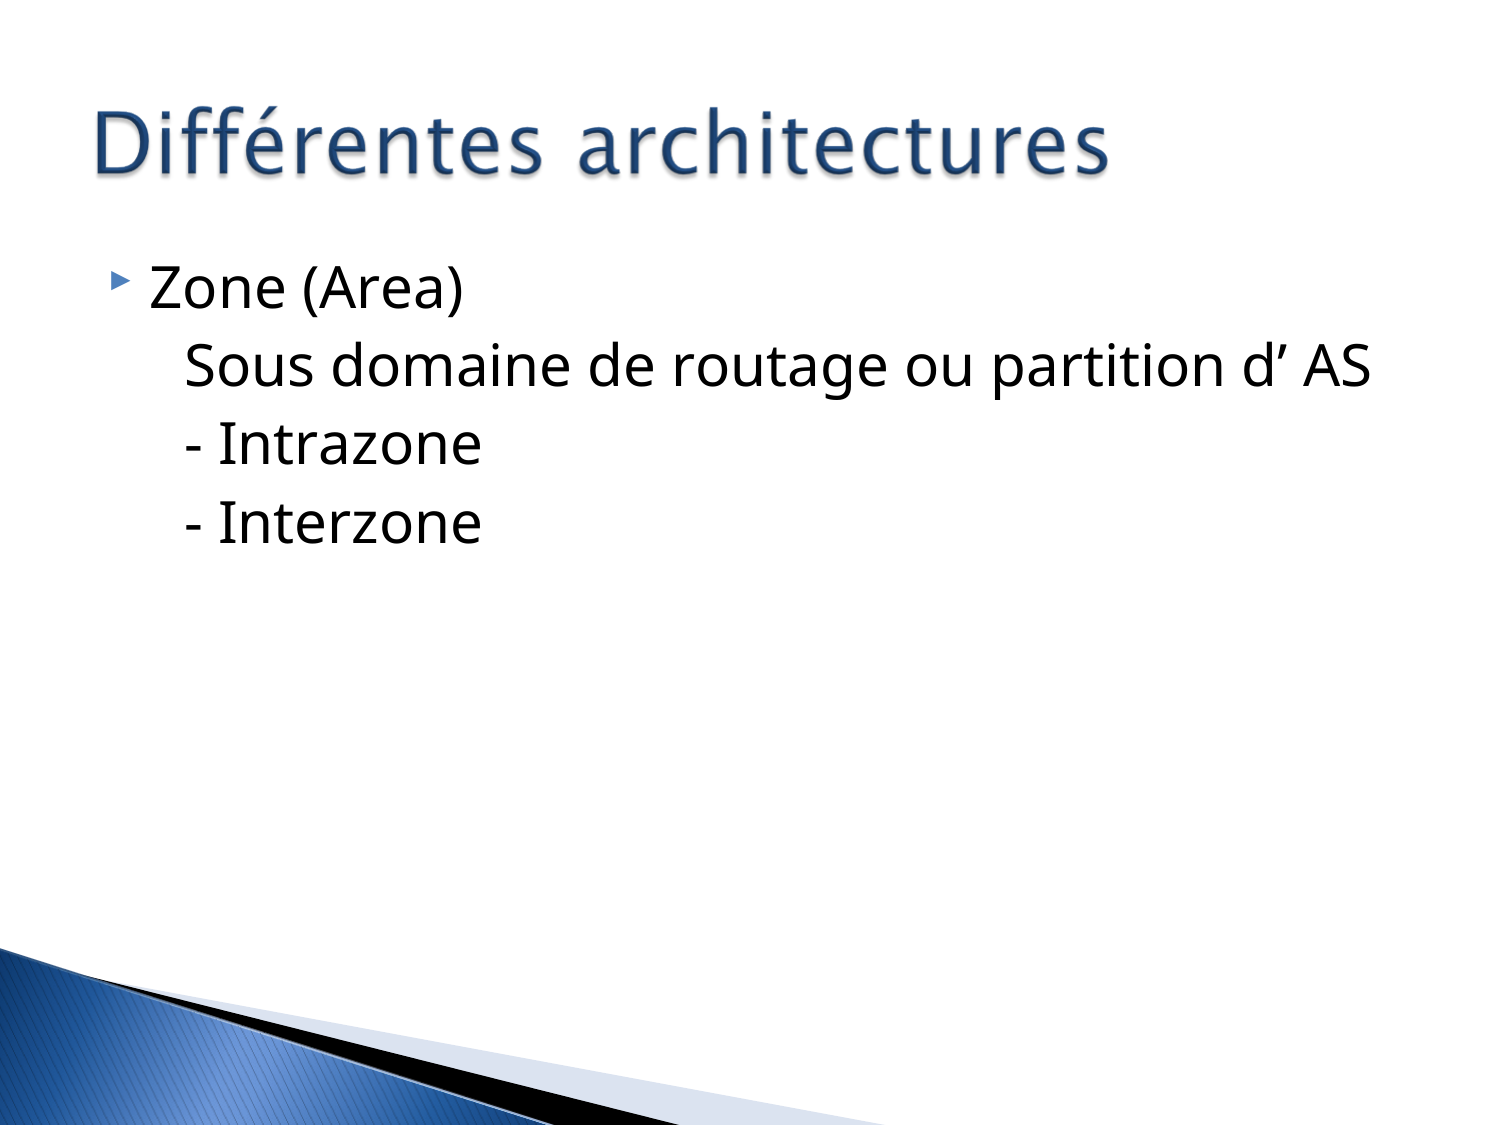

# Zone (Area)
 Sous domaine de routage ou partition d’ AS
 - Intrazone
 - Interzone